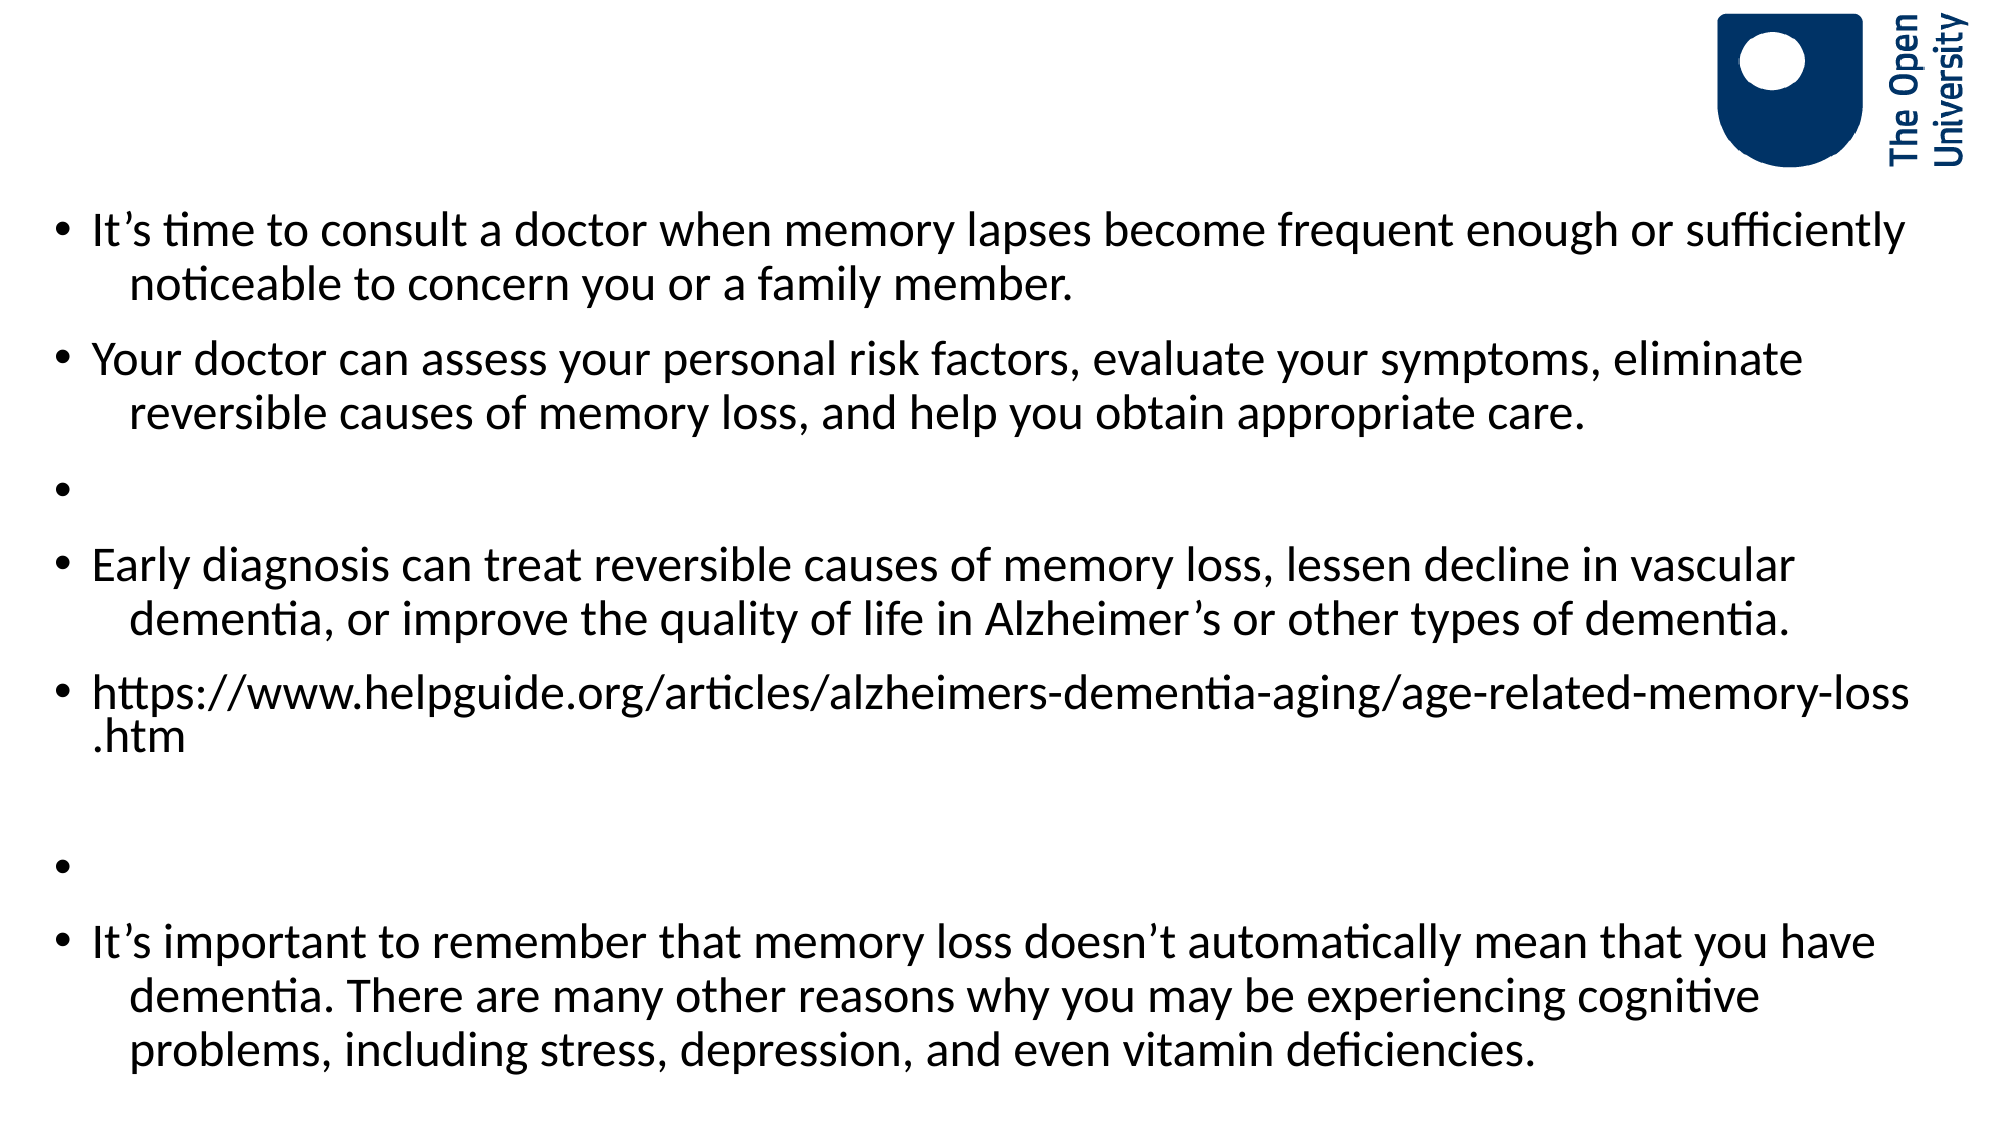

# It’s time to consult a doctor when memory lapses become frequent enough or sufficiently noticeable to concern you or a family member.
Your doctor can assess your personal risk factors, evaluate your symptoms, eliminate reversible causes of memory loss, and help you obtain appropriate care.
Early diagnosis can treat reversible causes of memory loss, lessen decline in vascular dementia, or improve the quality of life in Alzheimer’s or other types of dementia.
https://www.helpguide.org/articles/alzheimers-dementia-aging/age-related-memory-loss.htm
It’s important to remember that memory loss doesn’t automatically mean that you have dementia. There are many other reasons why you may be experiencing cognitive problems, including stress, depression, and even vitamin deficiencies.